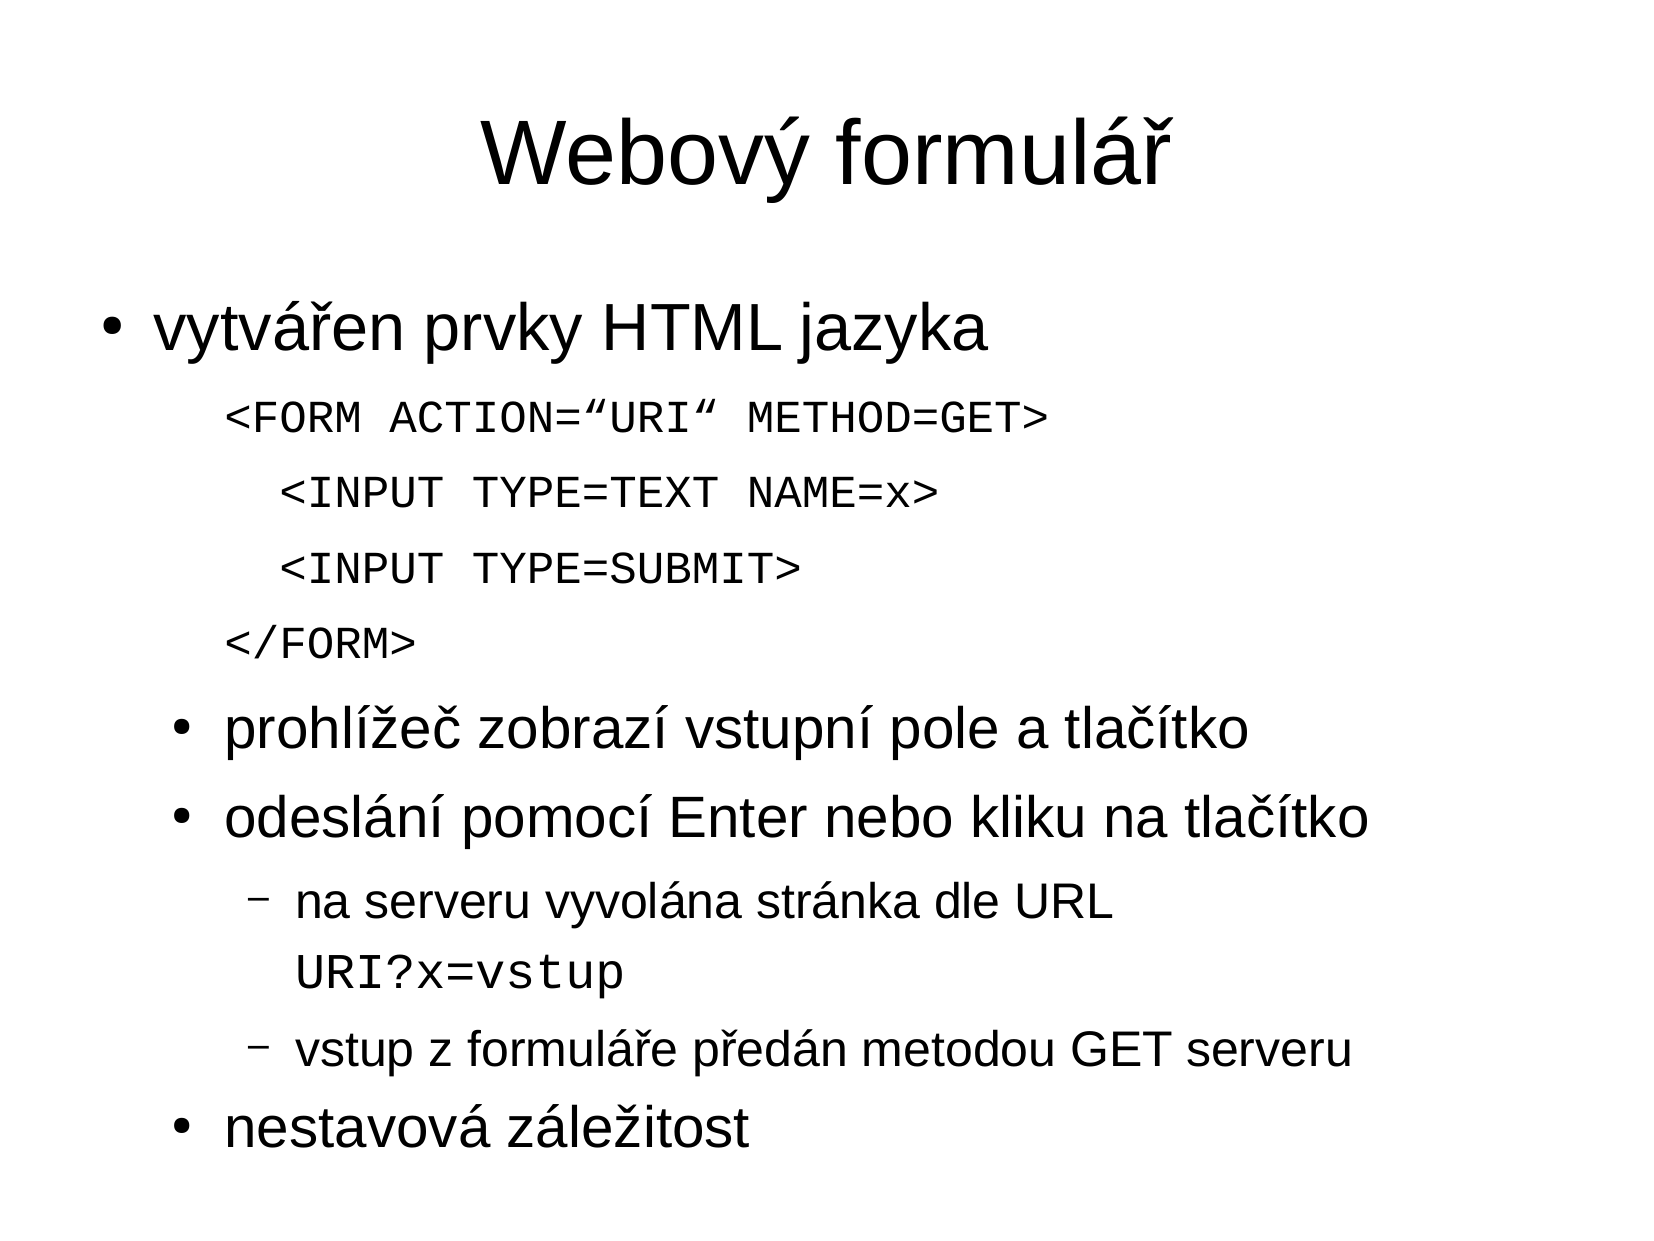

# Webový formulář
vytvářen prvky HTML jazyka
<FORM ACTION=“URI“ METHOD=GET>
 <INPUT TYPE=TEXT NAME=x>
 <INPUT TYPE=SUBMIT>
</FORM>
prohlížeč zobrazí vstupní pole a tlačítko
odeslání pomocí Enter nebo kliku na tlačítko
na serveru vyvolána stránka dle URL
URI?x=vstup
vstup z formuláře předán metodou GET serveru
nestavová záležitost